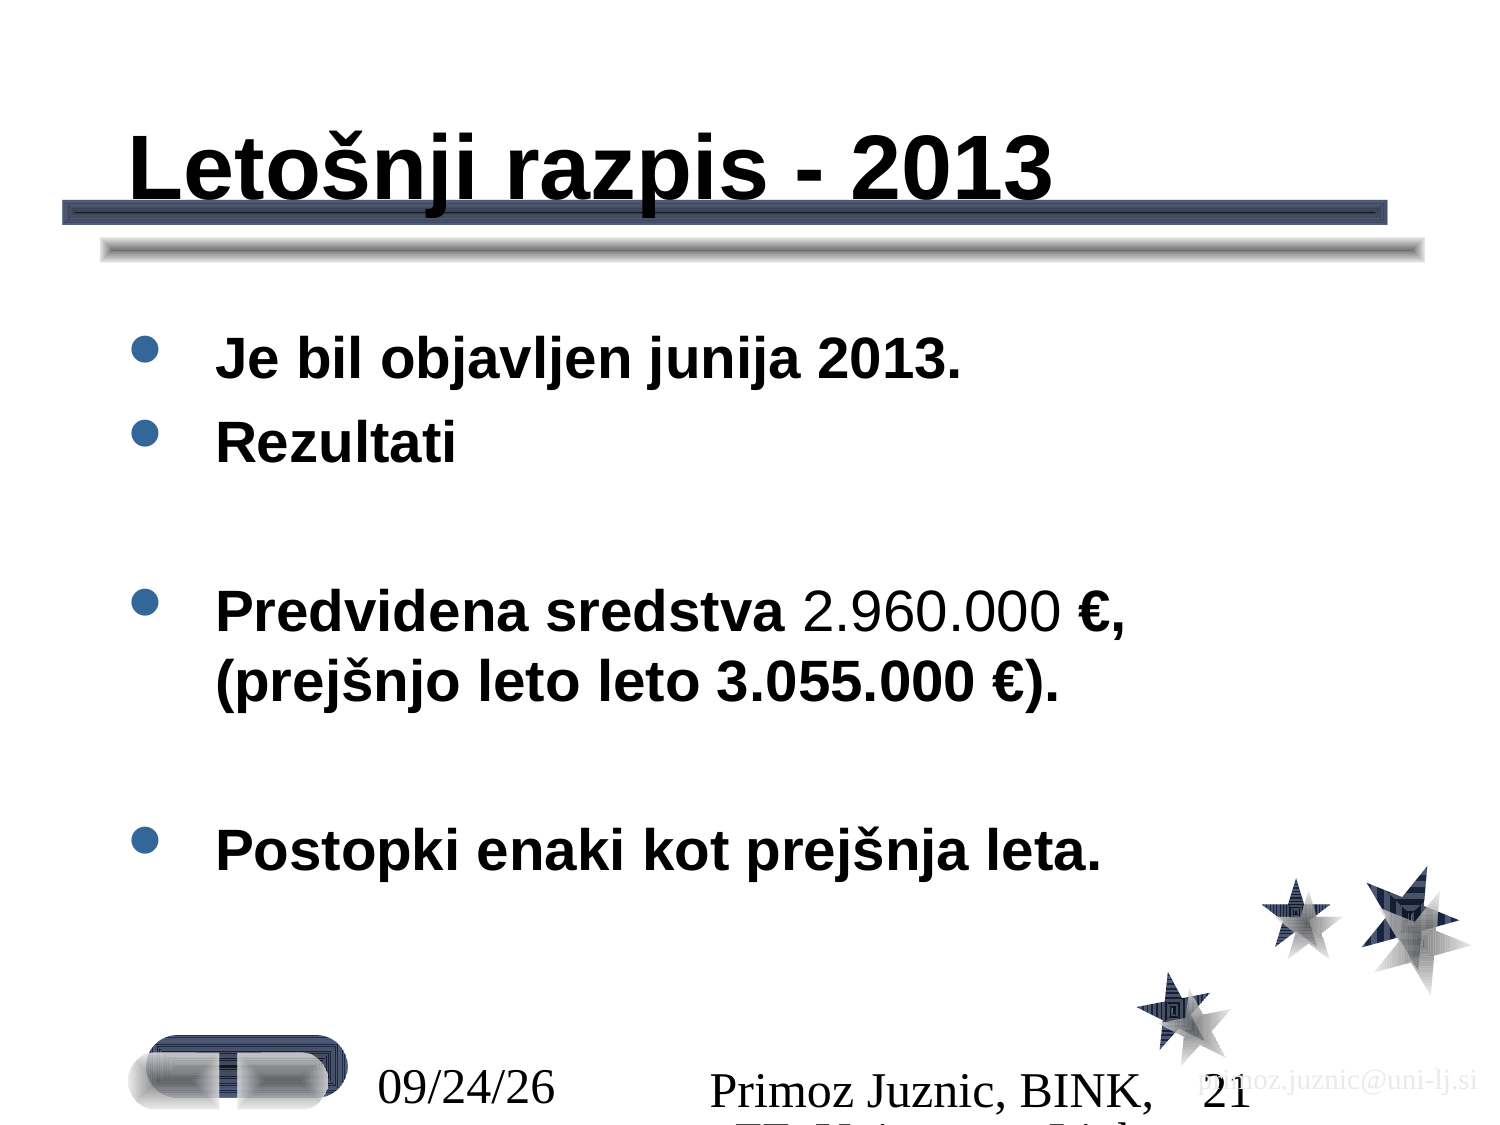

# Letošnji razpis - 2013
Je bil objavljen junija 2013.
Rezultati
Predvidena sredstva 2.960.000 €, (prejšnjo leto leto 3.055.000 €).
Postopki enaki kot prejšnja leta.
Primoz Juznic, BINK, FF, Univerza v Ljubljani
21